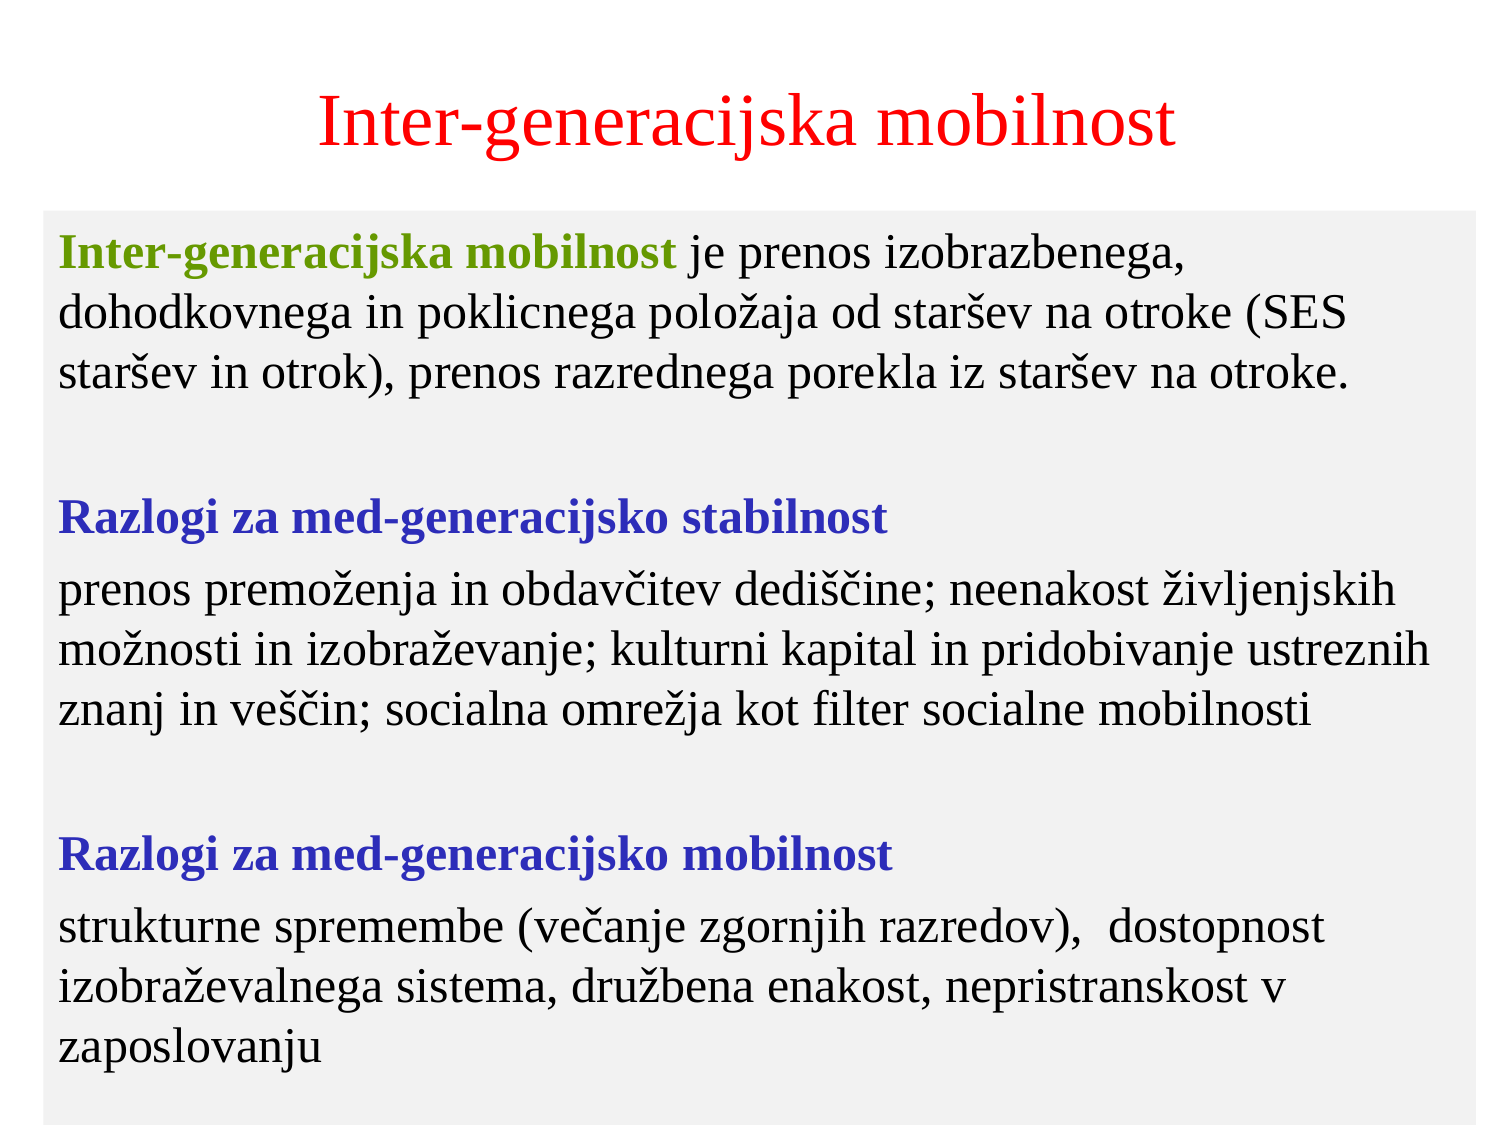

# Inter-generacijska mobilnost
Inter-generacijska mobilnost je prenos izobrazbenega, dohodkovnega in poklicnega položaja od staršev na otroke (SES staršev in otrok), prenos razrednega porekla iz staršev na otroke.
Razlogi za med-generacijsko stabilnost
prenos premoženja in obdavčitev dediščine; neenakost življenjskih možnosti in izobraževanje; kulturni kapital in pridobivanje ustreznih znanj in veščin; socialna omrežja kot filter socialne mobilnosti
Razlogi za med-generacijsko mobilnost
strukturne spremembe (večanje zgornjih razredov), dostopnost izobraževalnega sistema, družbena enakost, nepristranskost v zaposlovanju